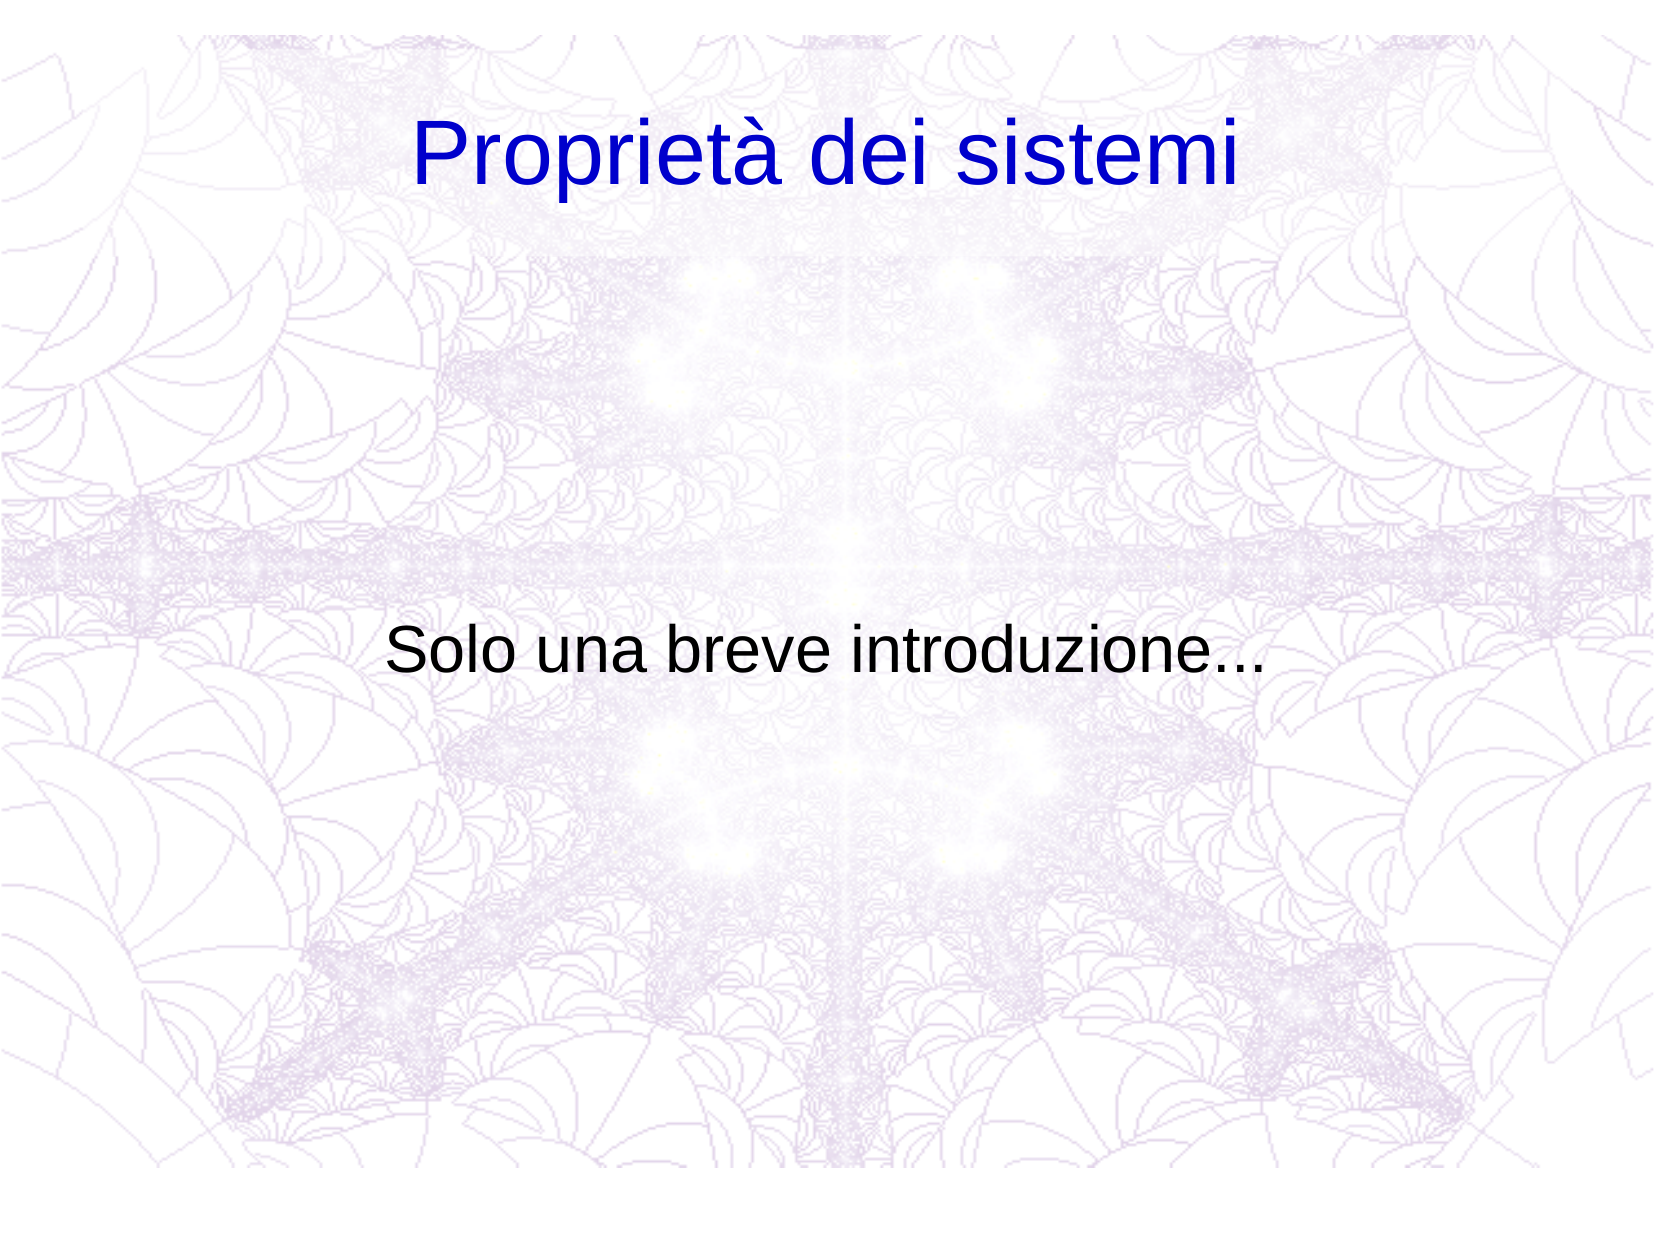

# Proprietà dei sistemi
Solo una breve introduzione...